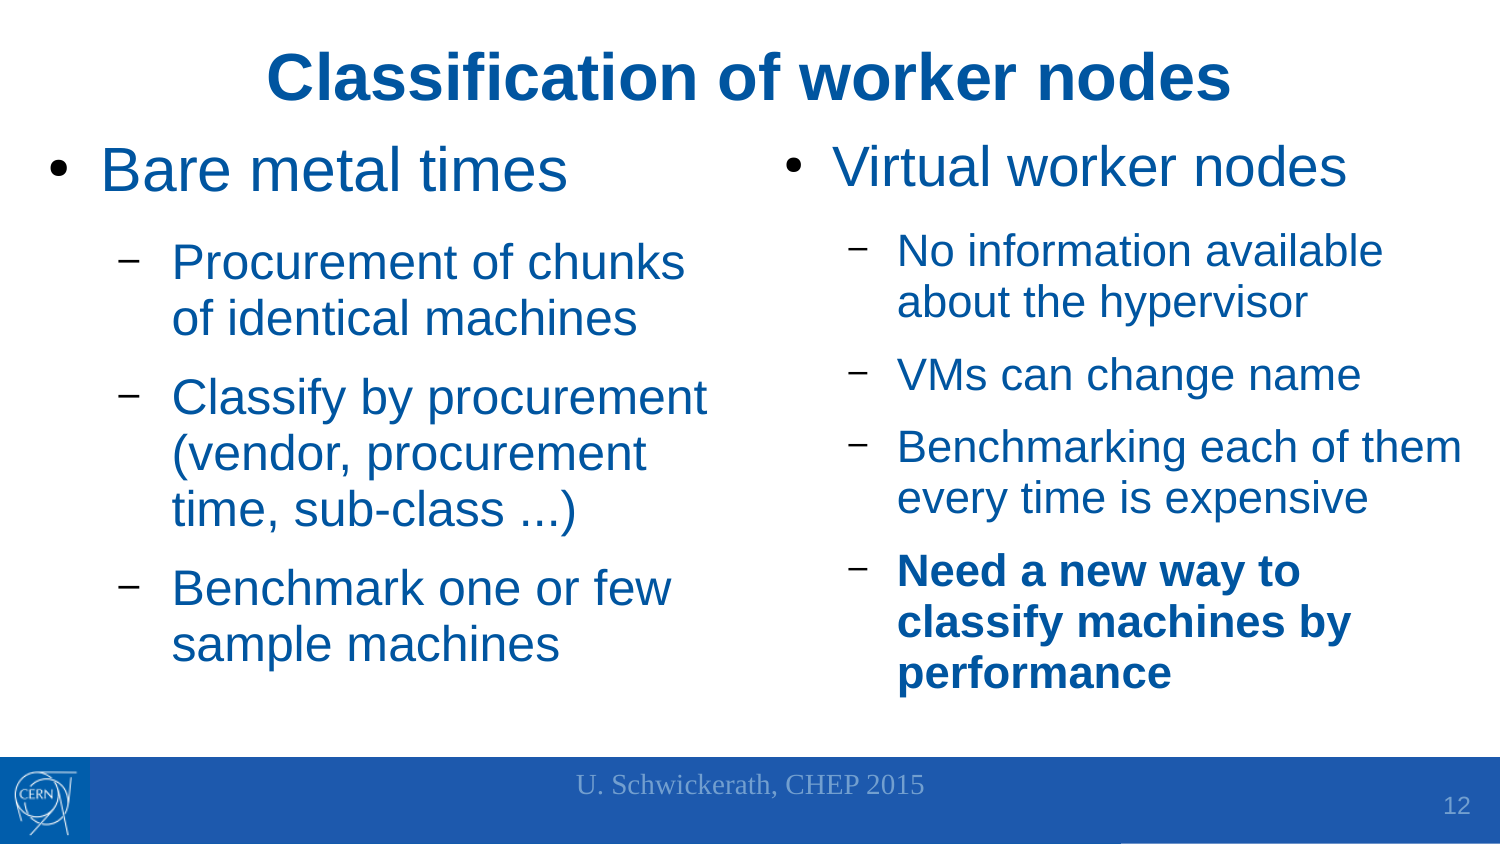

# Classification of worker nodes
Bare metal times
Procurement of chunks of identical machines
Classify by procurement (vendor, procurement time, sub-class ...)
Benchmark one or few sample machines
Virtual worker nodes
No information available about the hypervisor
VMs can change name
Benchmarking each of them every time is expensive
Need a new way to classify machines by performance
U. Schwickerath, CHEP 2015
12